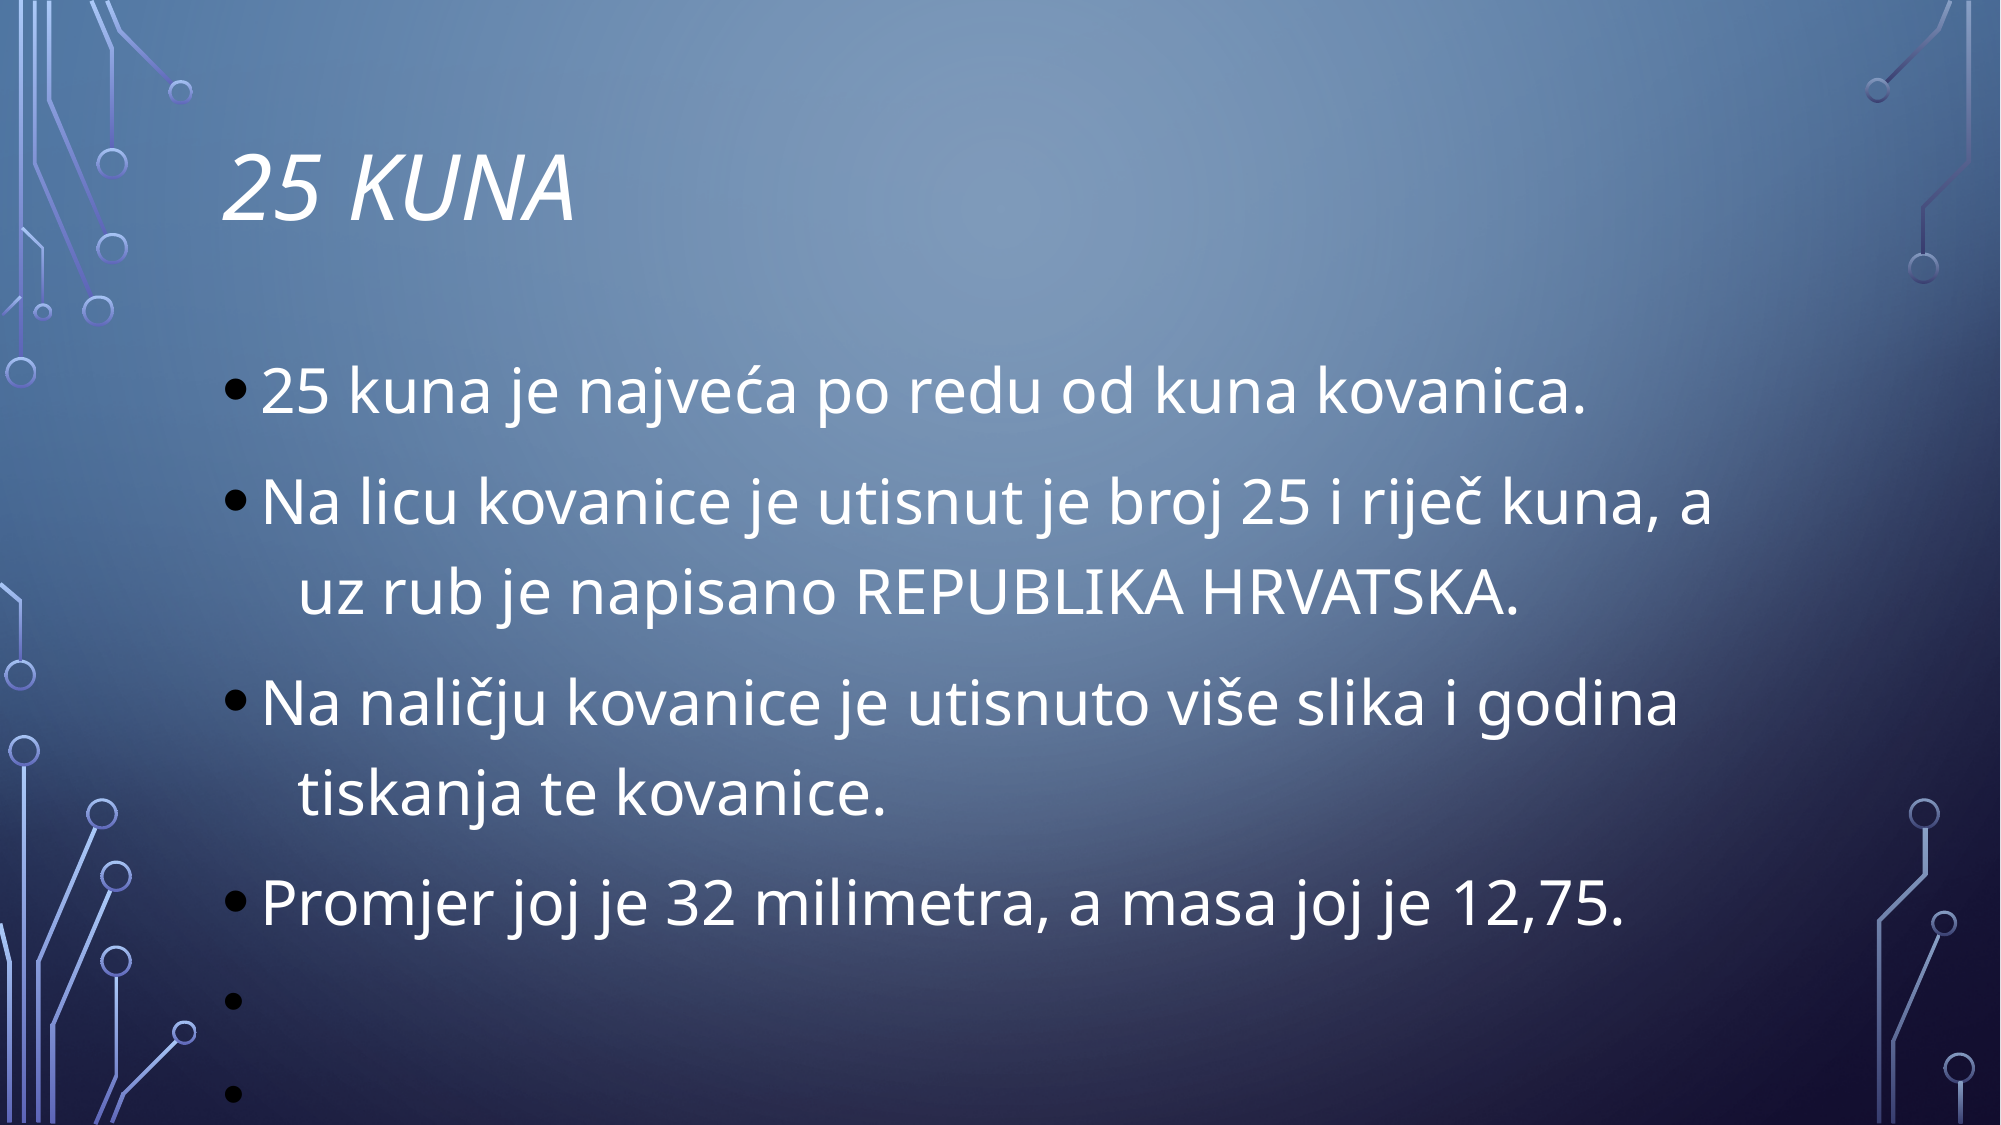

# 25 kuna
25 kuna je najveća po redu od kuna kovanica.
Na licu kovanice je utisnut je broj 25 i riječ kuna, a uz rub je napisano REPUBLIKA HRVATSKA.
Na naličju kovanice je utisnuto više slika i godina tiskanja te kovanice.
Promjer joj je 32 milimetra, a masa joj je 12,75.